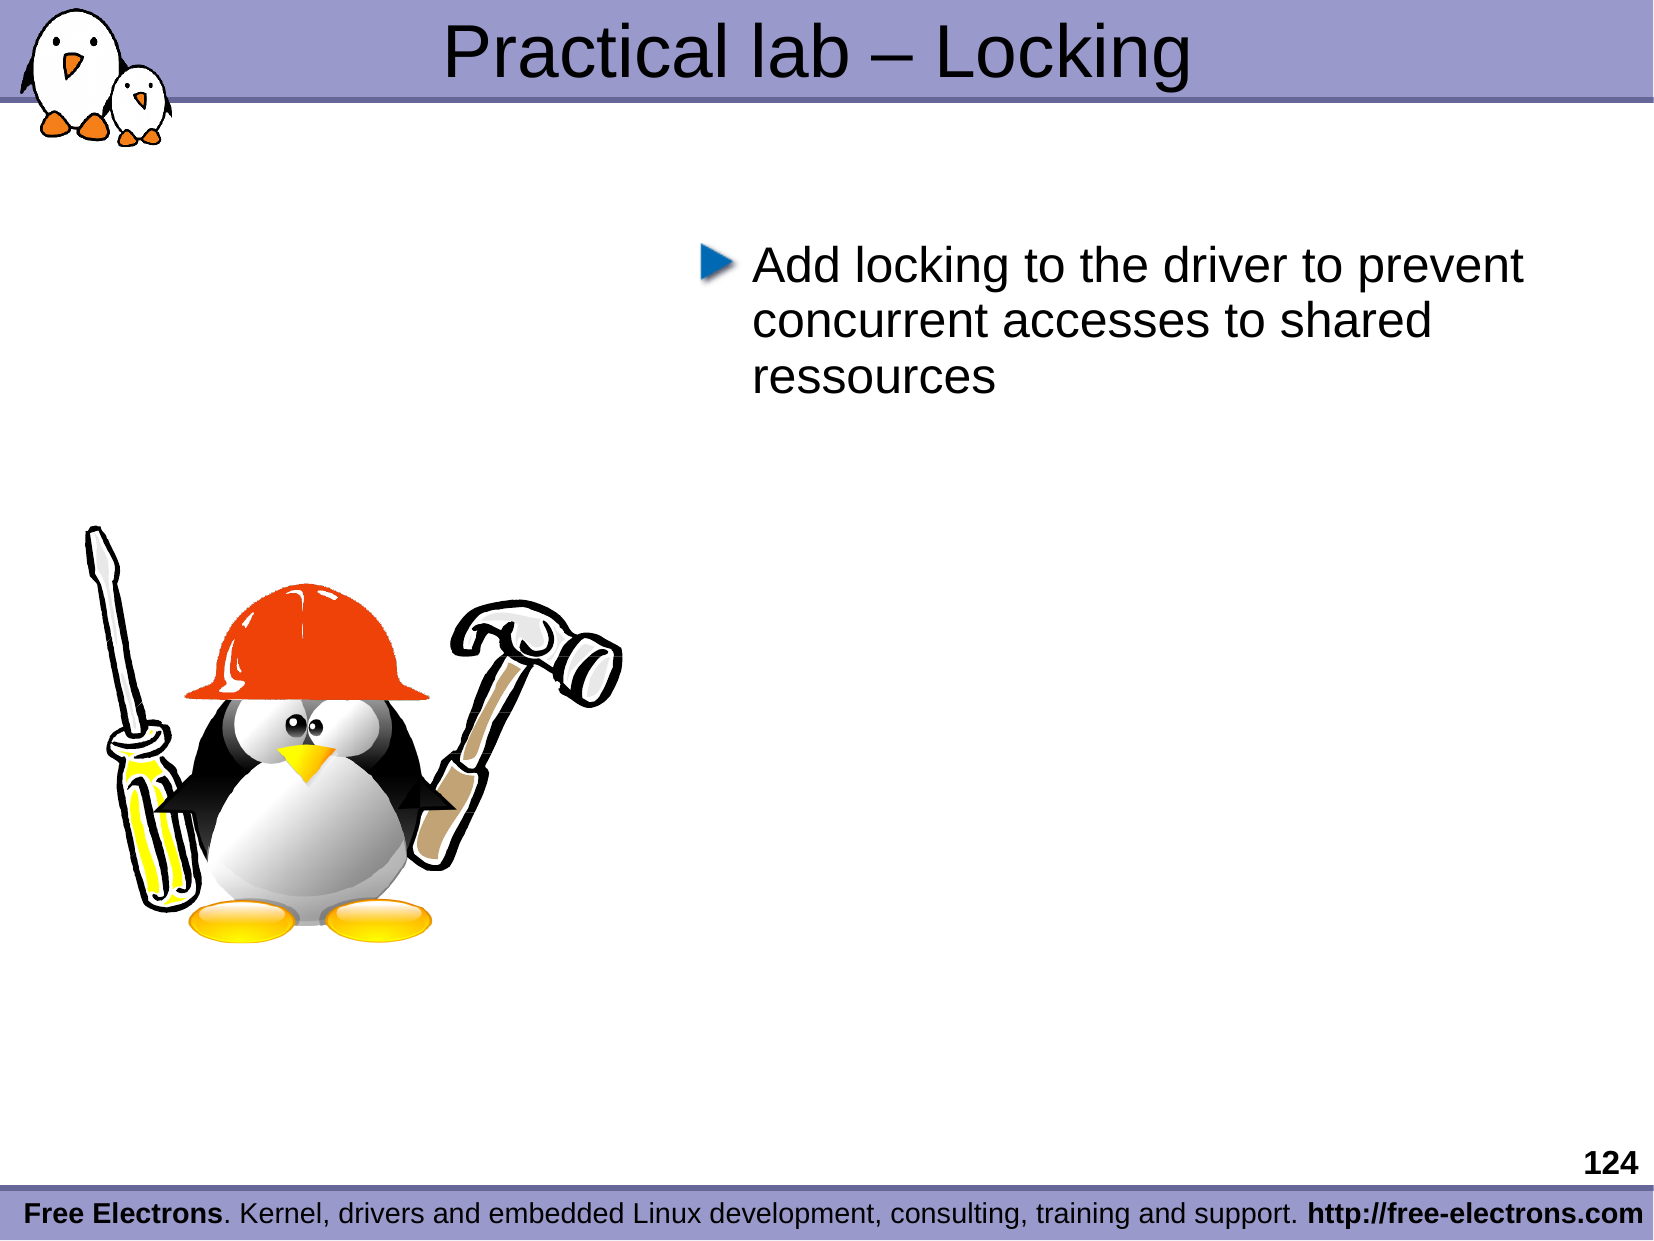

# Practical lab – Locking
Add locking to the driver to prevent concurrent accesses to shared ressources